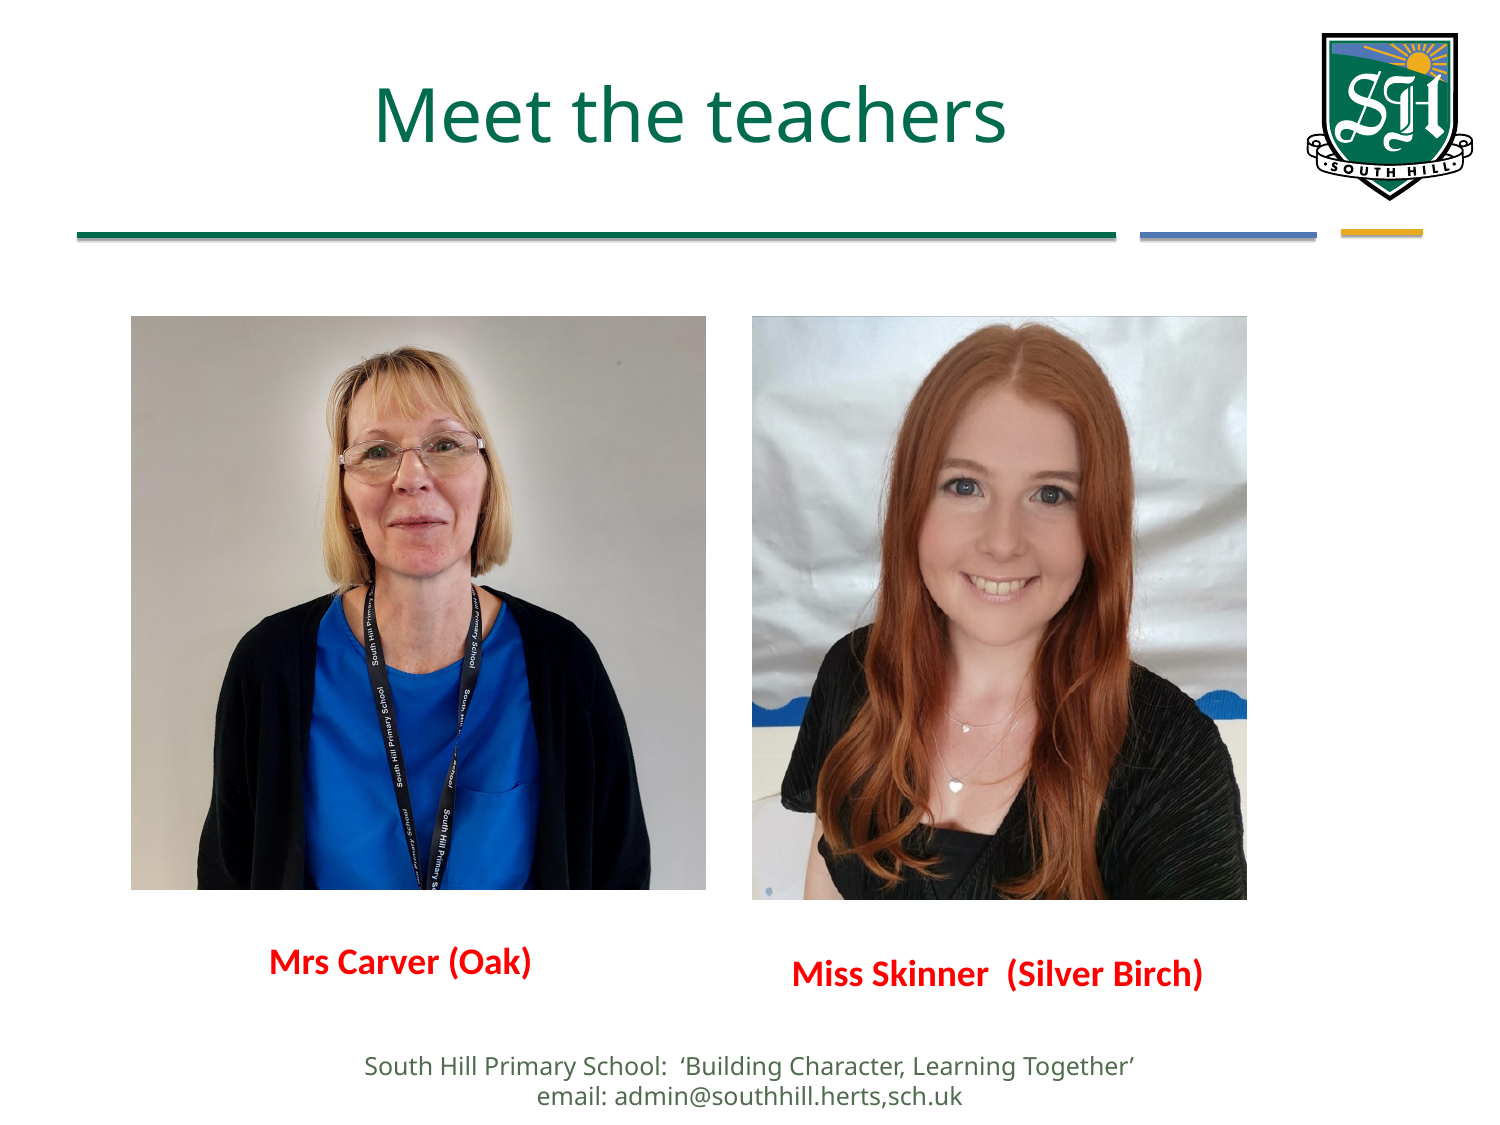

# Meet the teachers
Mrs Carver (Oak)
Miss Skinner (Silver Birch)
South Hill Primary School: ‘Building Character, Learning Together’
email: admin@southhill.herts,sch.uk